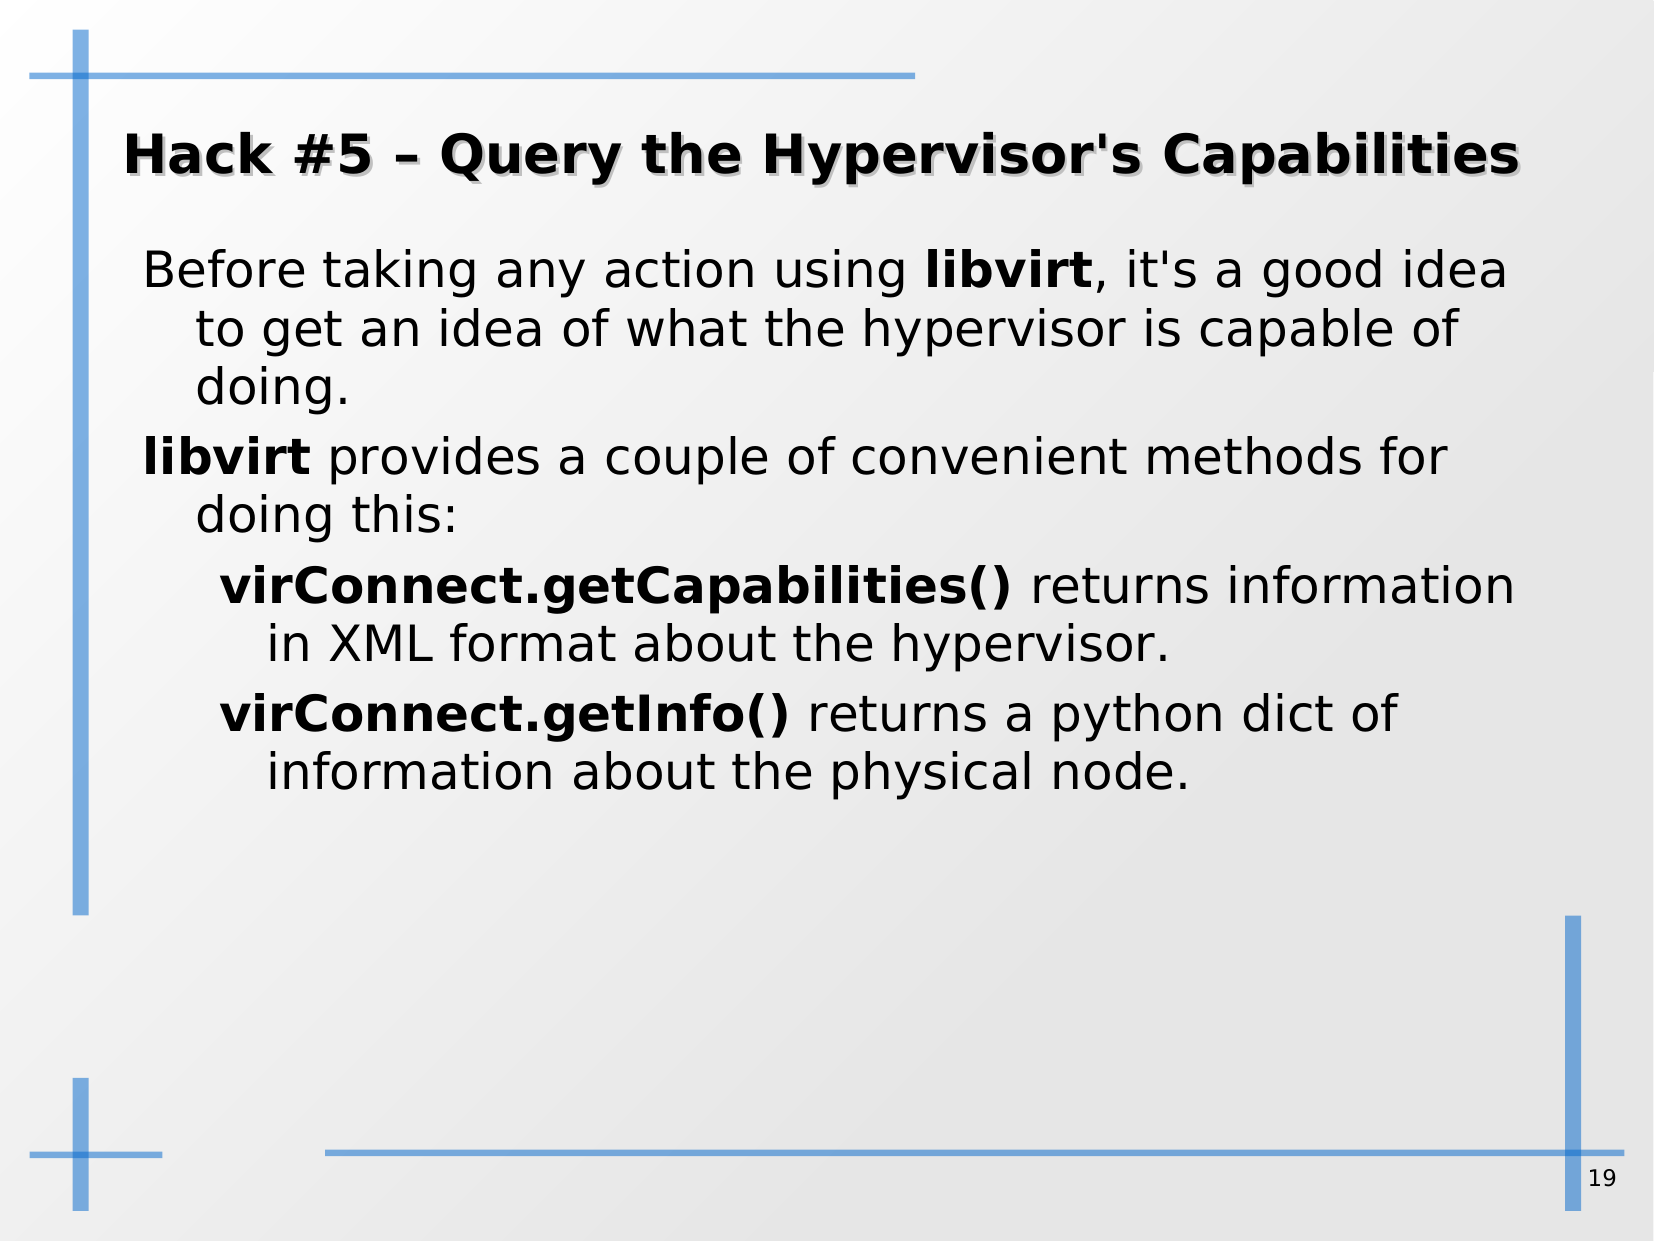

# Hack #5 – Query the Hypervisor's Capabilities
Before taking any action using libvirt, it's a good idea to get an idea of what the hypervisor is capable of doing.
libvirt provides a couple of convenient methods for doing this:
virConnect.getCapabilities() returns information in XML format about the hypervisor.
virConnect.getInfo() returns a python dict of information about the physical node.